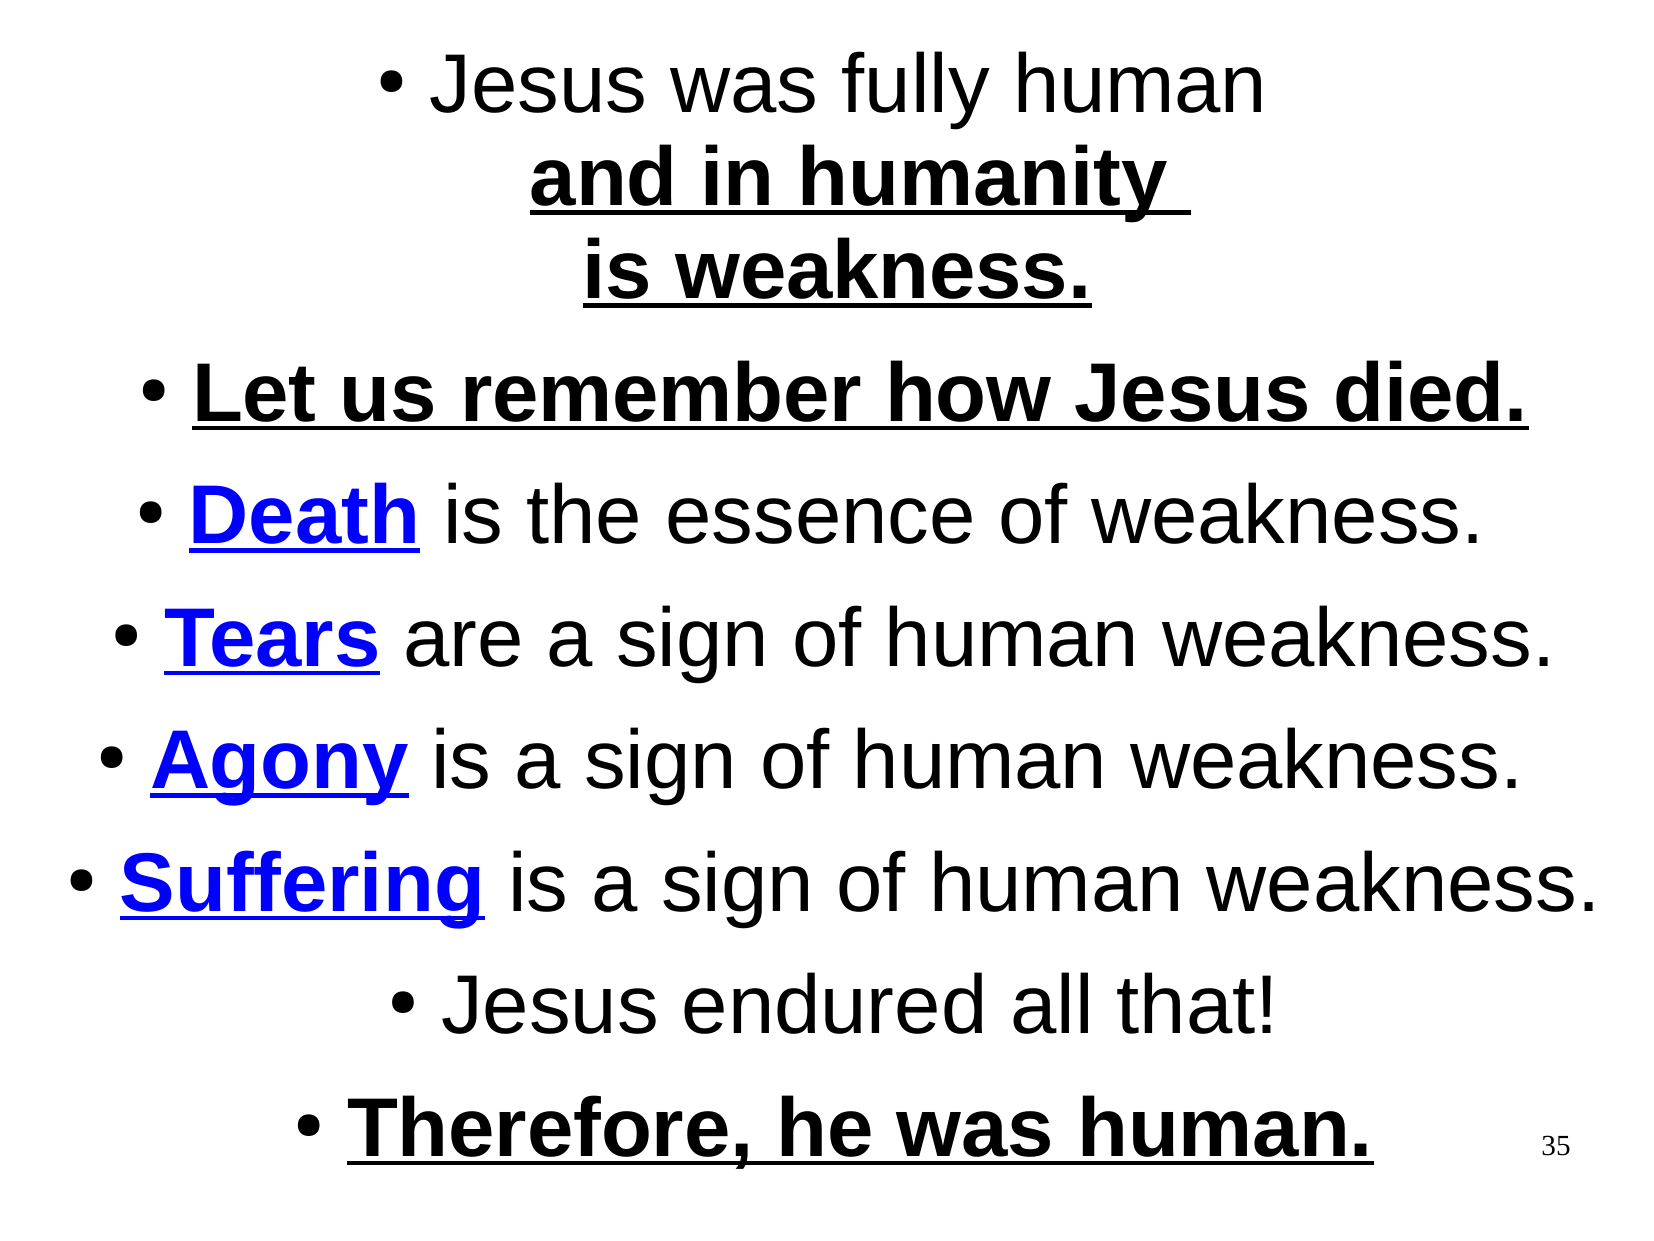

# Jesus was fully human and in humanity is weakness.
Let us remember how Jesus died.
Death is the essence of weakness.
Tears are a sign of human weakness.
Agony is a sign of human weakness.
Suffering is a sign of human weakness.
Jesus endured all that!
Therefore, he was human.
35